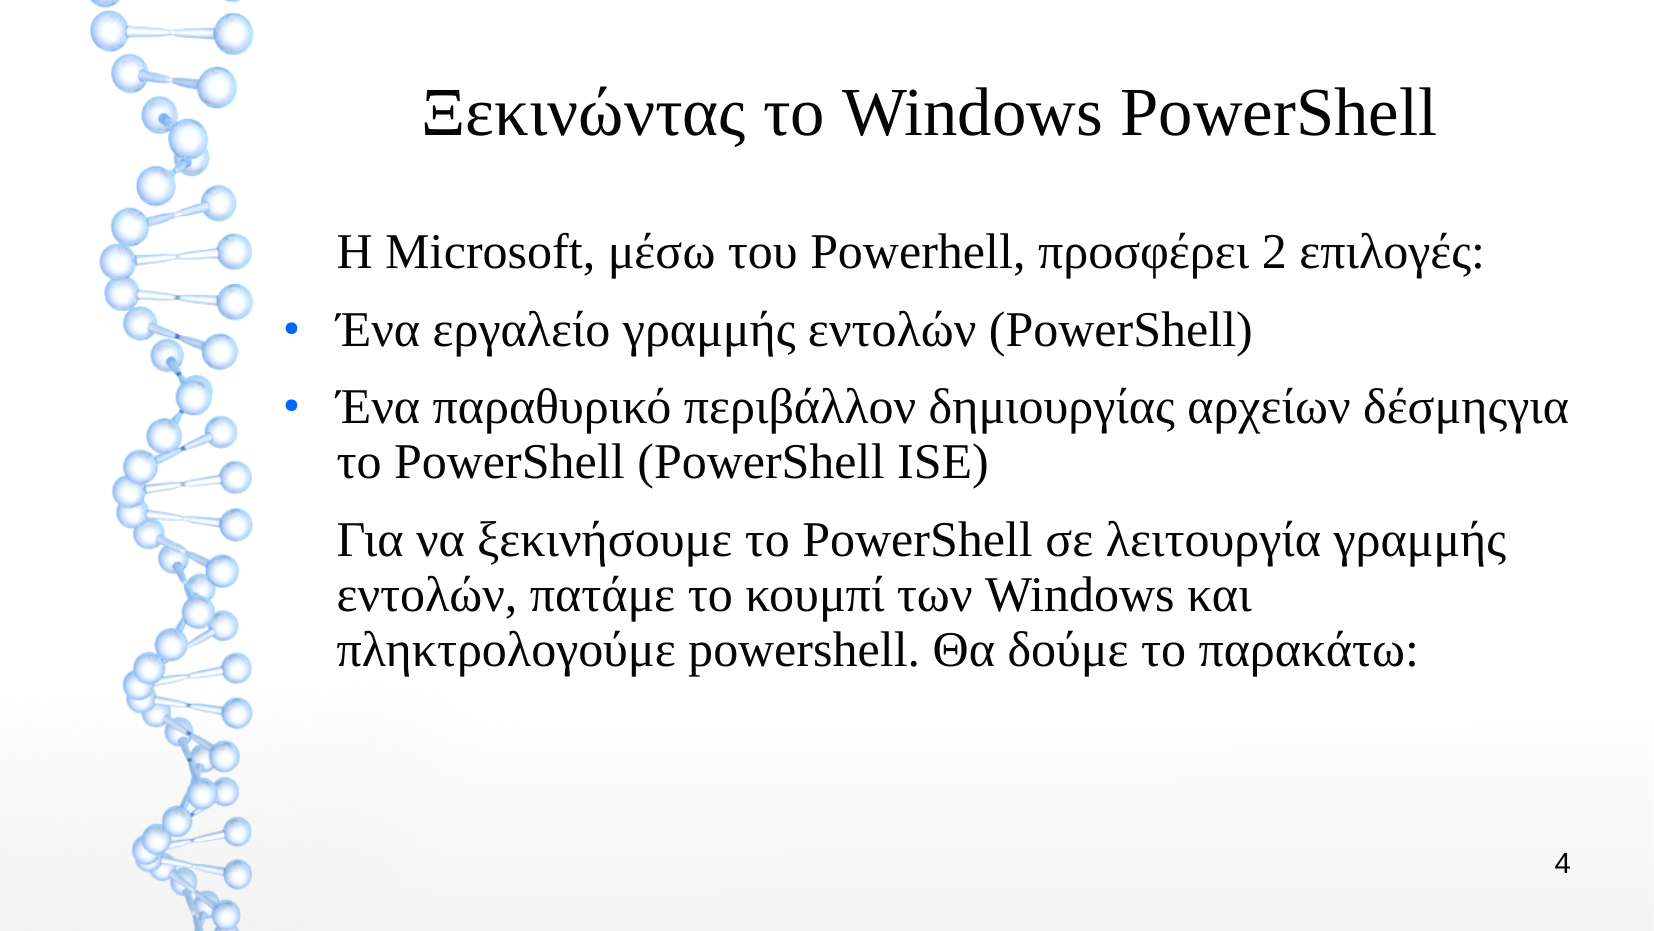

# Ξεκινώντας το Windows PowerShell
Η Microsoft, μέσω του Powerhell, προσφέρει 2 επιλογές:
Ένα εργαλείο γραμμής εντολών (PowerShell)
Ένα παραθυρικό περιβάλλον δημιουργίας αρχείων δέσμηςγια το PowerShell (PowerShell ISE)
Για να ξεκινήσουμε το PowerShell σε λειτουργία γραμμής εντολών, πατάμε το κουμπί των Windows και πληκτρολογούμε powershell. Θα δούμε το παρακάτω:
4